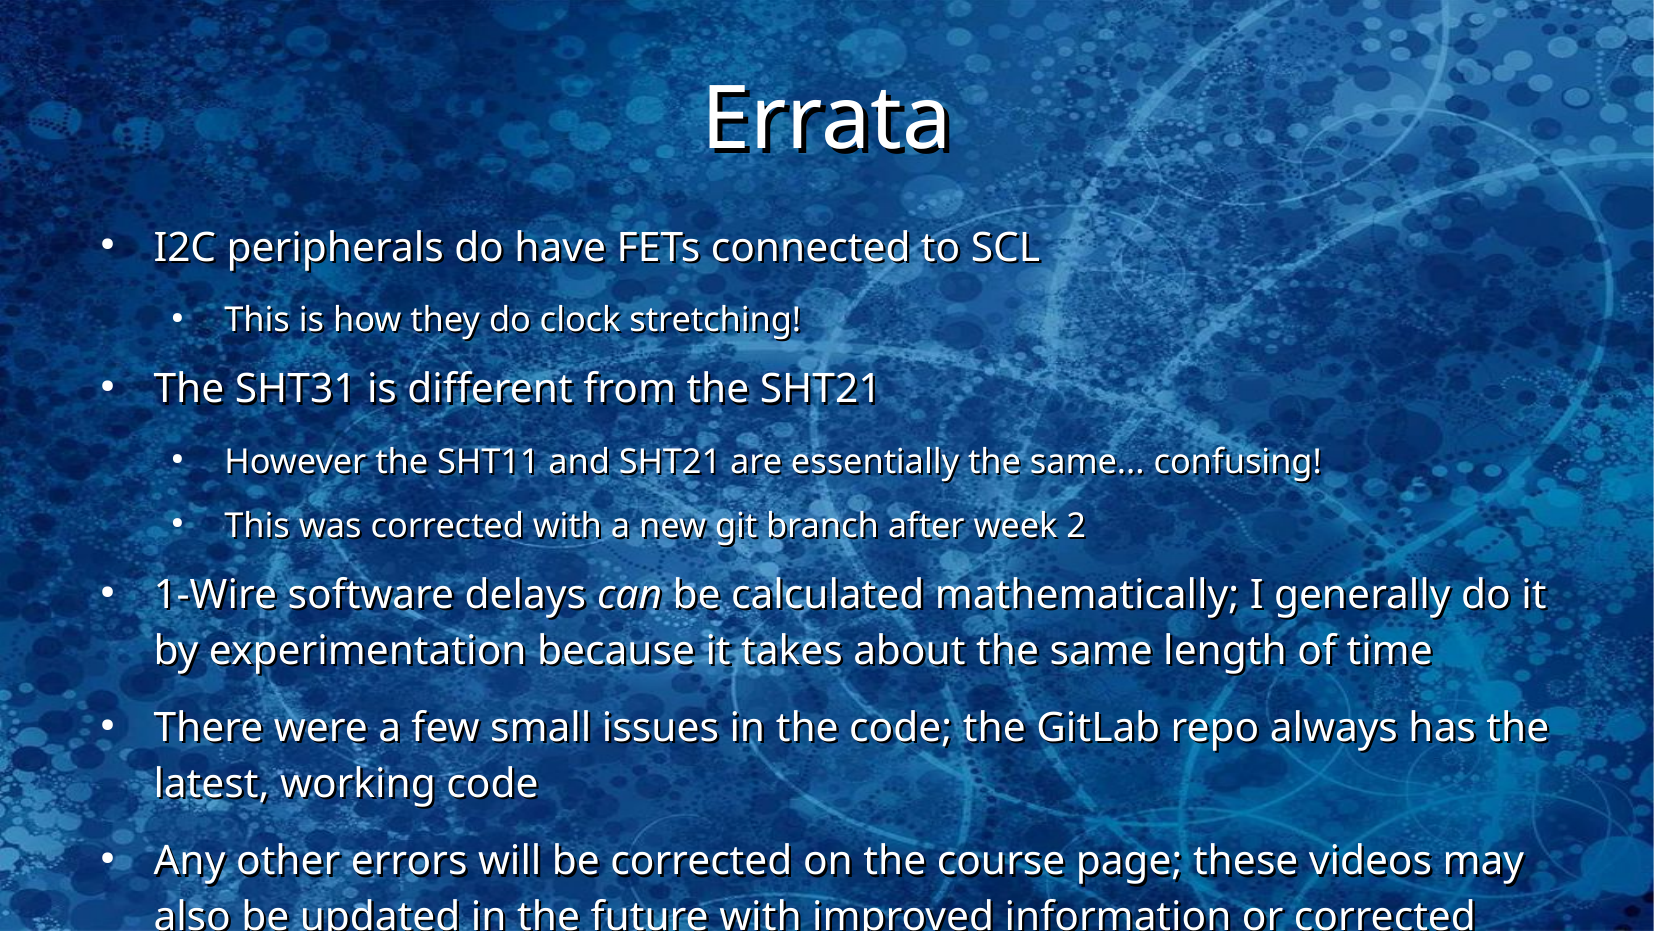

# Errata
I2C peripherals do have FETs connected to SCL
This is how they do clock stretching!
The SHT31 is different from the SHT21
However the SHT11 and SHT21 are essentially the same... confusing!
This was corrected with a new git branch after week 2
1-Wire software delays can be calculated mathematically; I generally do it by experimentation because it takes about the same length of time
There were a few small issues in the code; the GitLab repo always has the latest, working code
Any other errors will be corrected on the course page; these videos may also be updated in the future with improved information or corrected errors